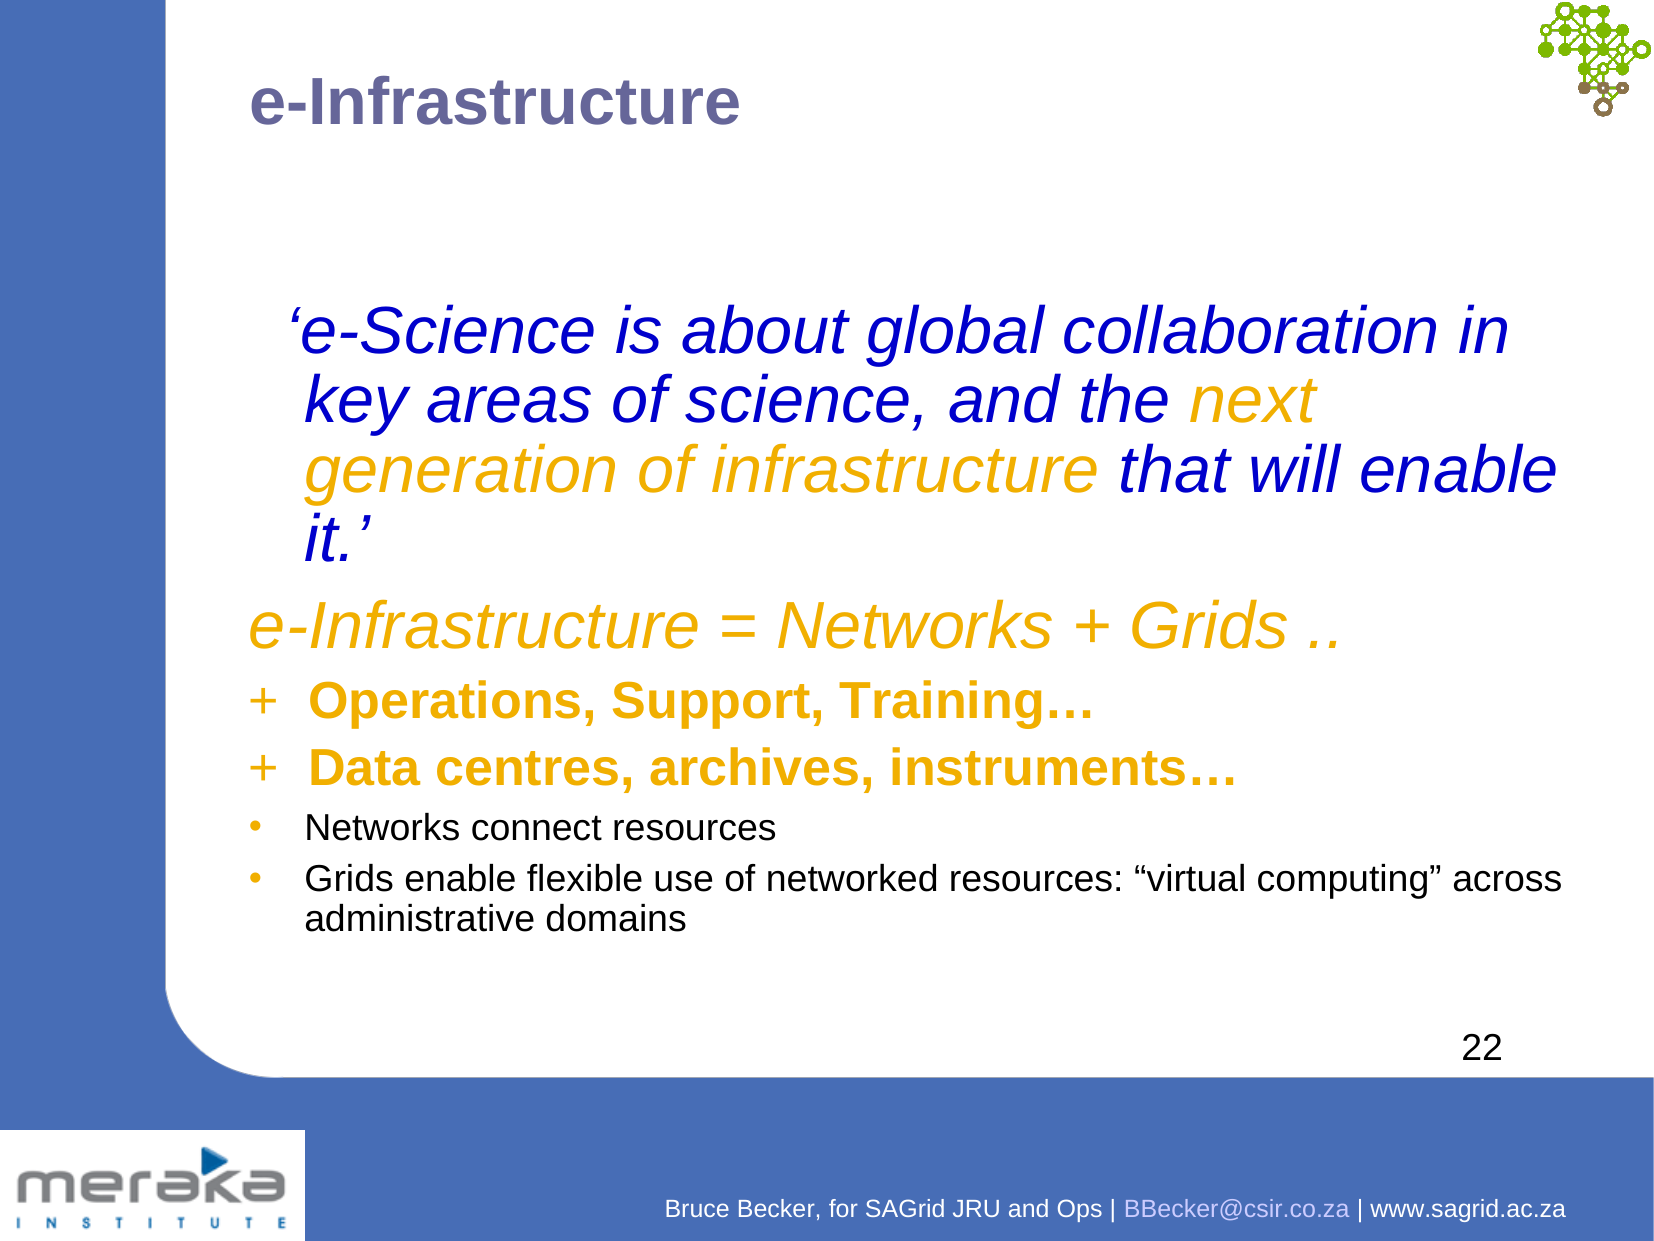

# e-Infrastructure
 ‘e-Science is about global collaboration in key areas of science, and the next generation of infrastructure that will enable it.’
e-Infrastructure = Networks + Grids ..
+ Operations, Support, Training…
+ Data centres, archives, instruments…
Networks connect resources
Grids enable flexible use of networked resources: “virtual computing” across administrative domains
22